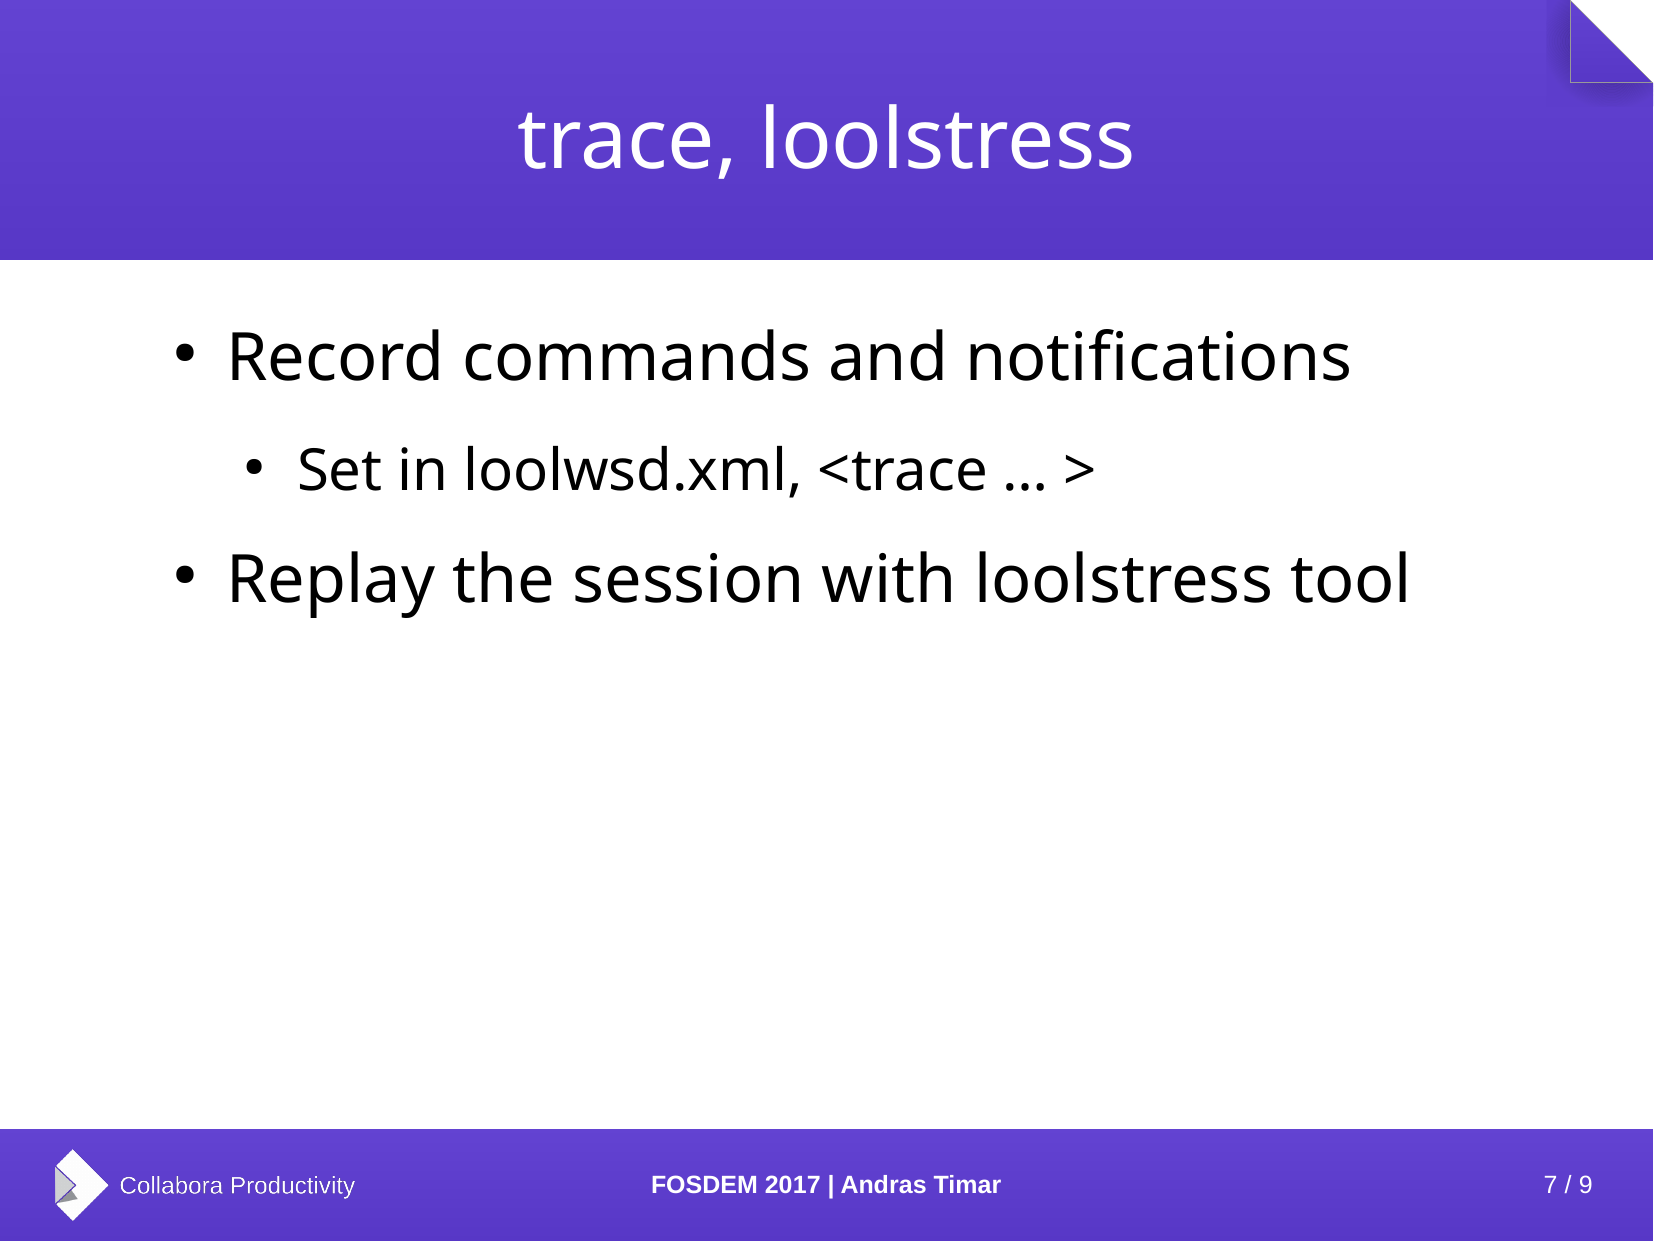

# trace, loolstress
Record commands and notifications
Set in loolwsd.xml, <trace … >
Replay the session with loolstress tool